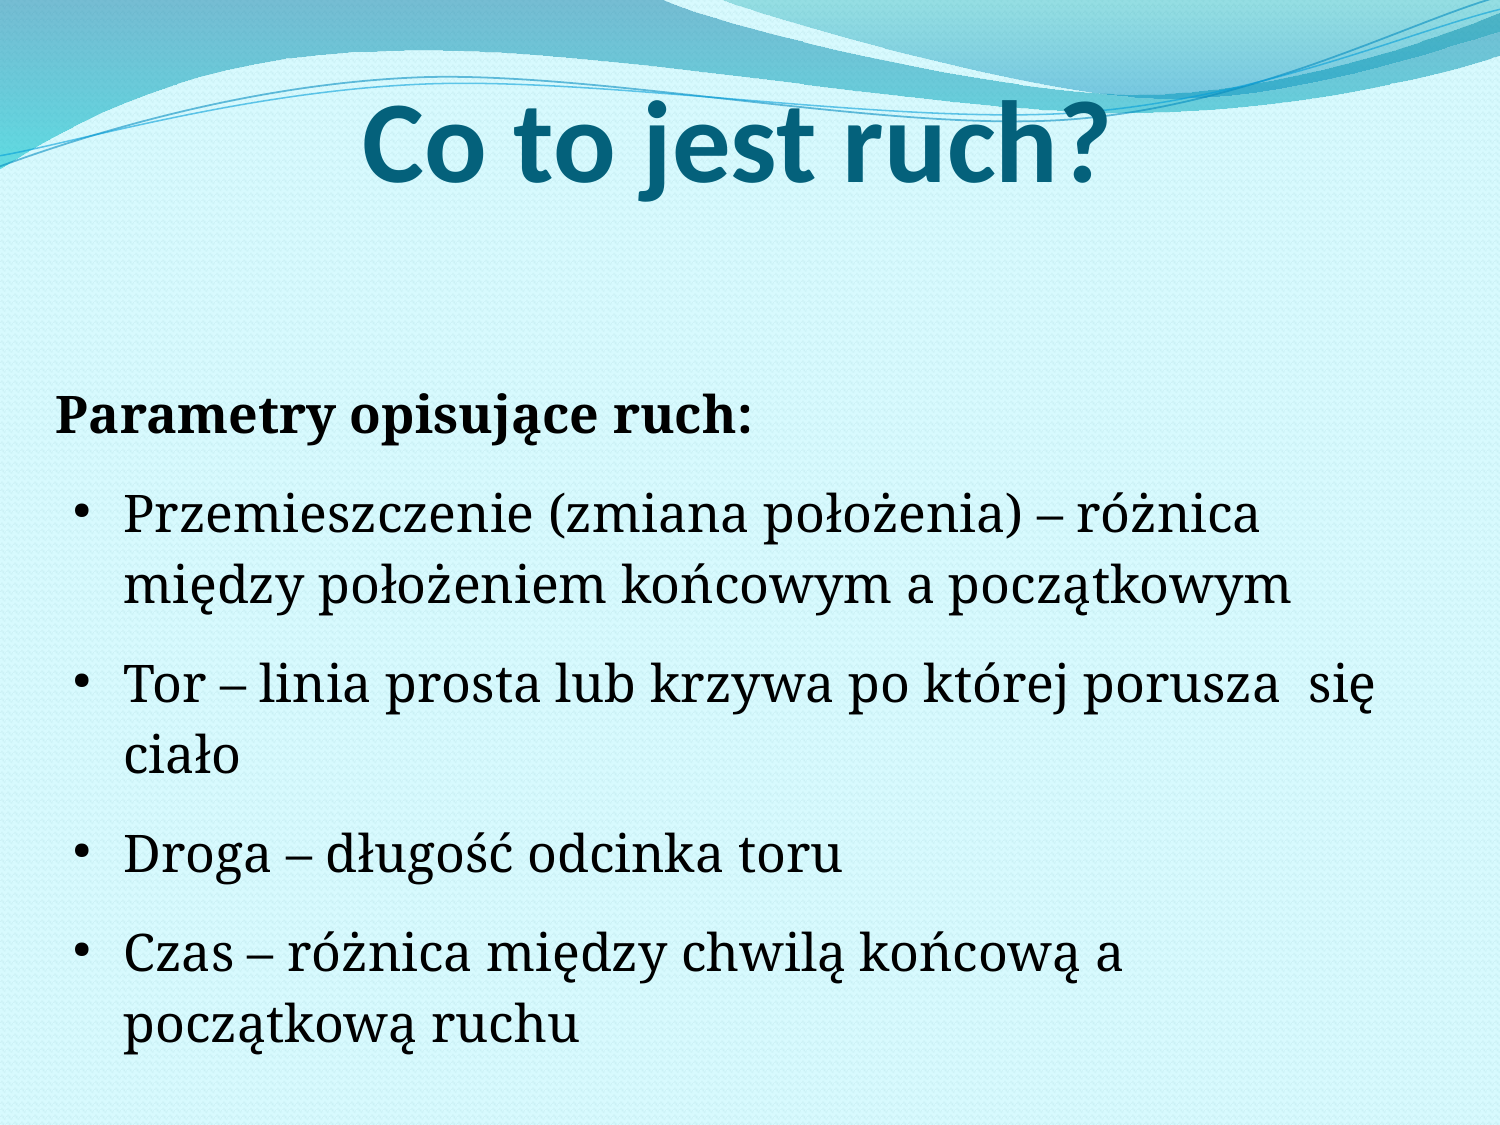

# Co to jest ruch?
Parametry opisujące ruch:
Przemieszczenie (zmiana położenia) – różnica między położeniem końcowym a początkowym
Tor – linia prosta lub krzywa po której porusza się ciało
Droga – długość odcinka toru
Czas – różnica między chwilą końcową a początkową ruchu